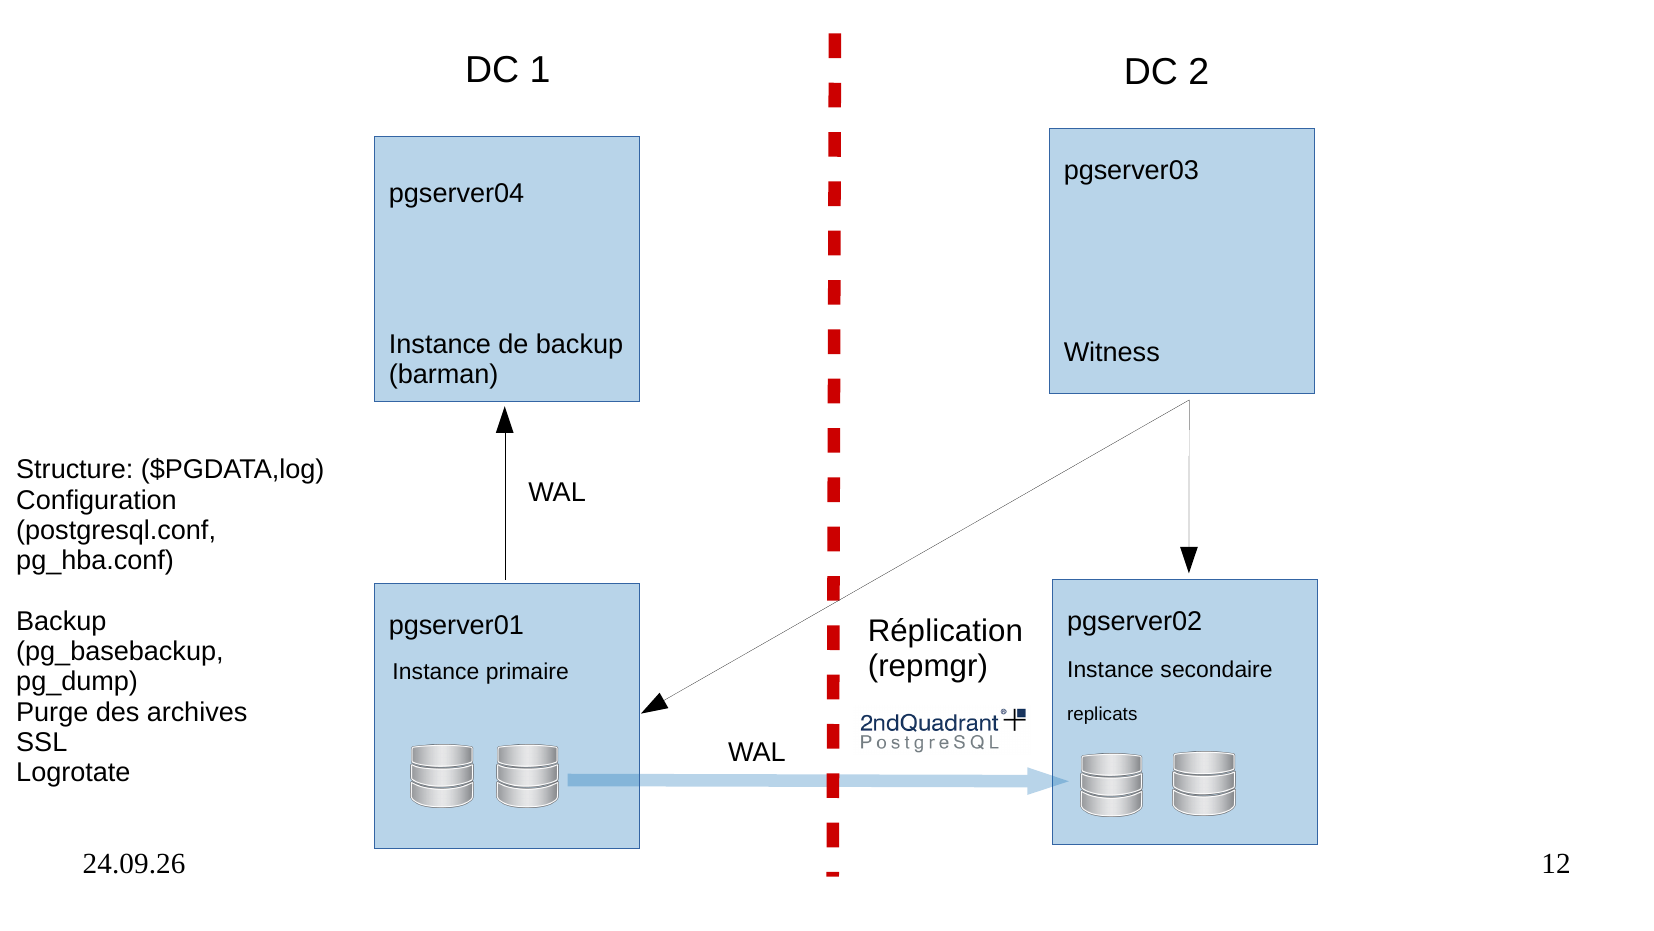

DC 1
DC 2
pgserver03
Witness
pgserver04
Instance de backup
(barman)
Structure: ($PGDATA,log)
Configuration (postgresql.conf, pg_hba.conf)
Backup
(pg_basebackup,
pg_dump)
Purge des archives
SSL
Logrotate
WAL
pgserver02
pgserver01
Réplication (repmgr)
Instance secondaire
replicats
Instance primaire
WAL
12